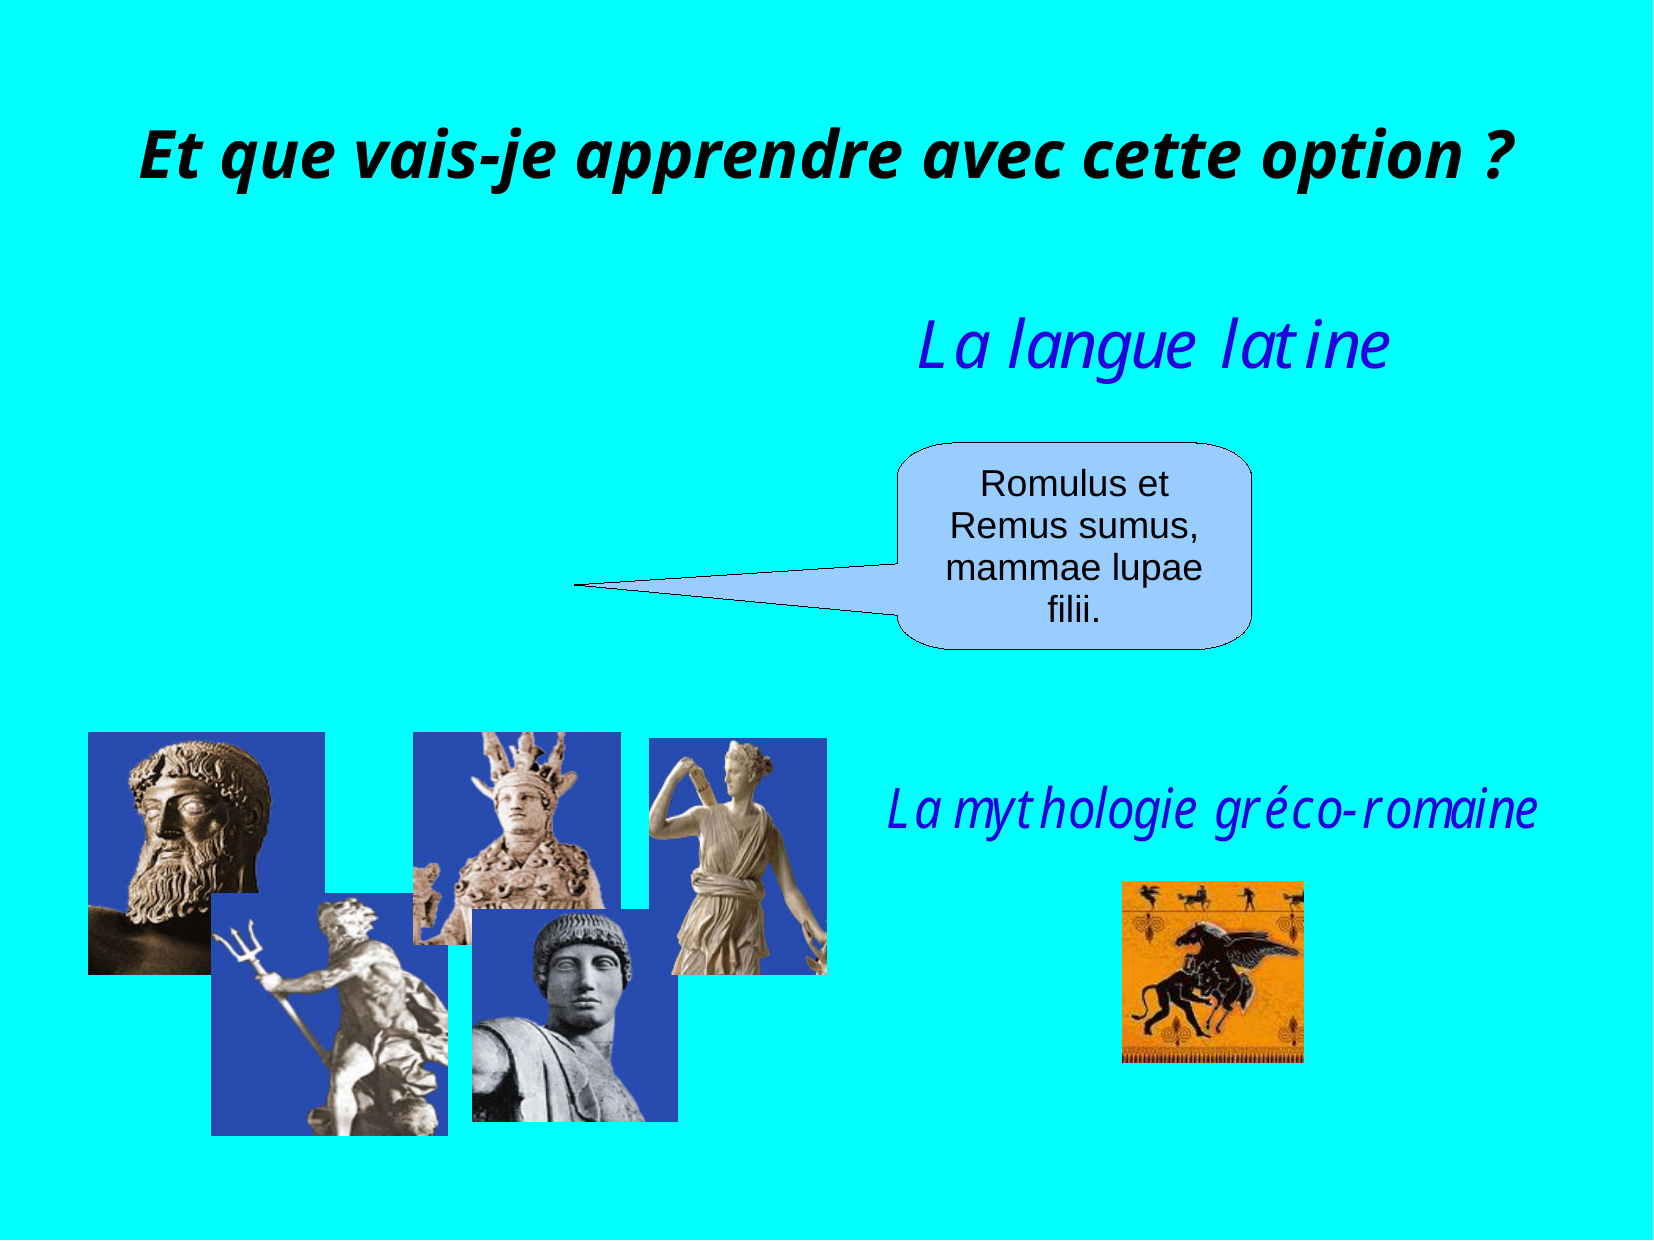

# Et que vais-je apprendre avec cette option ?
Romulus et Remus sumus, mammae lupae filii.